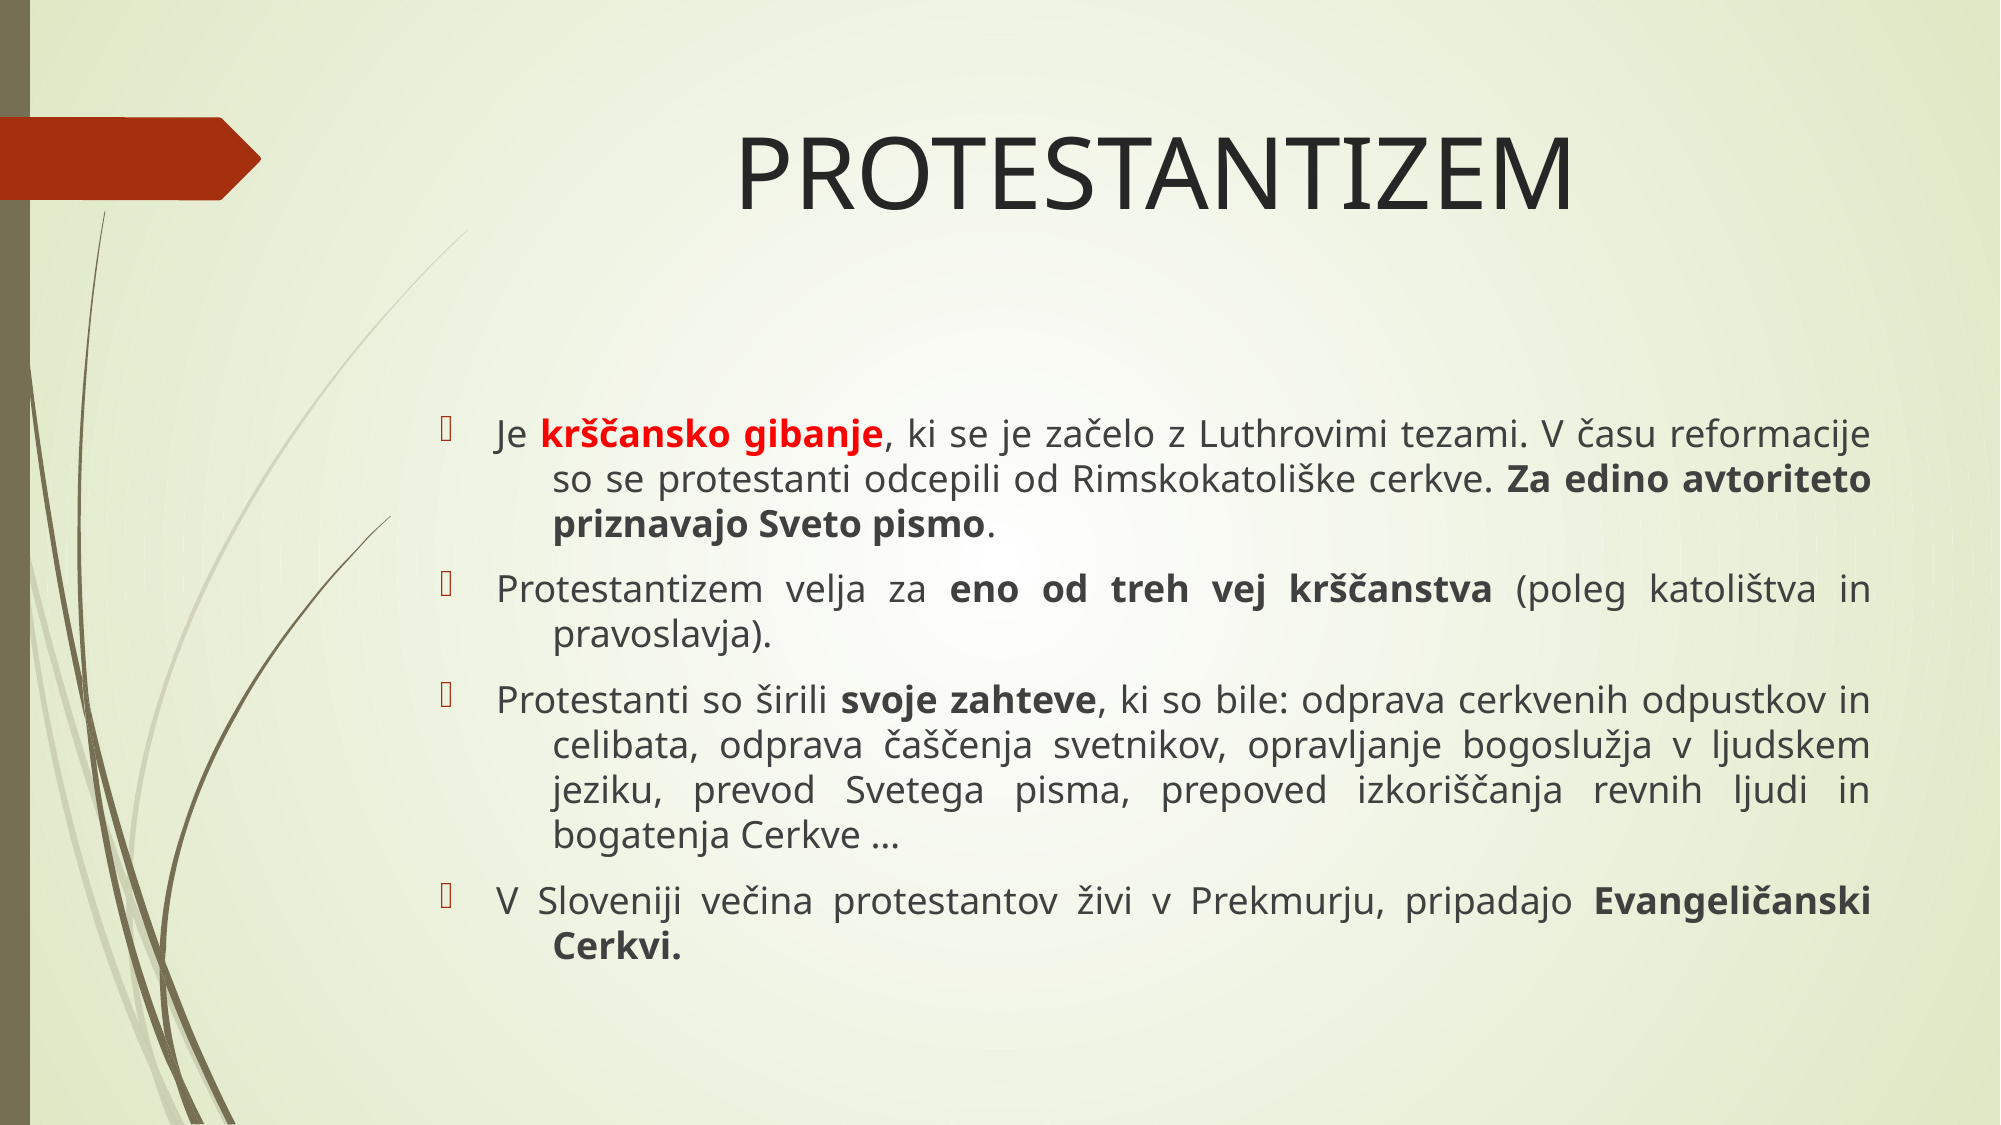

# PROTESTANTIZEM
Je krščansko gibanje, ki se je začelo z Luthrovimi tezami. V času reformacije so se protestanti odcepili od Rimskokatoliške cerkve. Za edino avtoriteto priznavajo Sveto pismo.
Protestantizem velja za eno od treh vej krščanstva (poleg katolištva in pravoslavja).
Protestanti so širili svoje zahteve, ki so bile: odprava cerkvenih odpustkov in celibata, odprava čaščenja svetnikov, opravljanje bogoslužja v ljudskem jeziku, prevod Svetega pisma, prepoved izkoriščanja revnih ljudi in bogatenja Cerkve …
V Sloveniji večina protestantov živi v Prekmurju, pripadajo Evangeličanski Cerkvi.